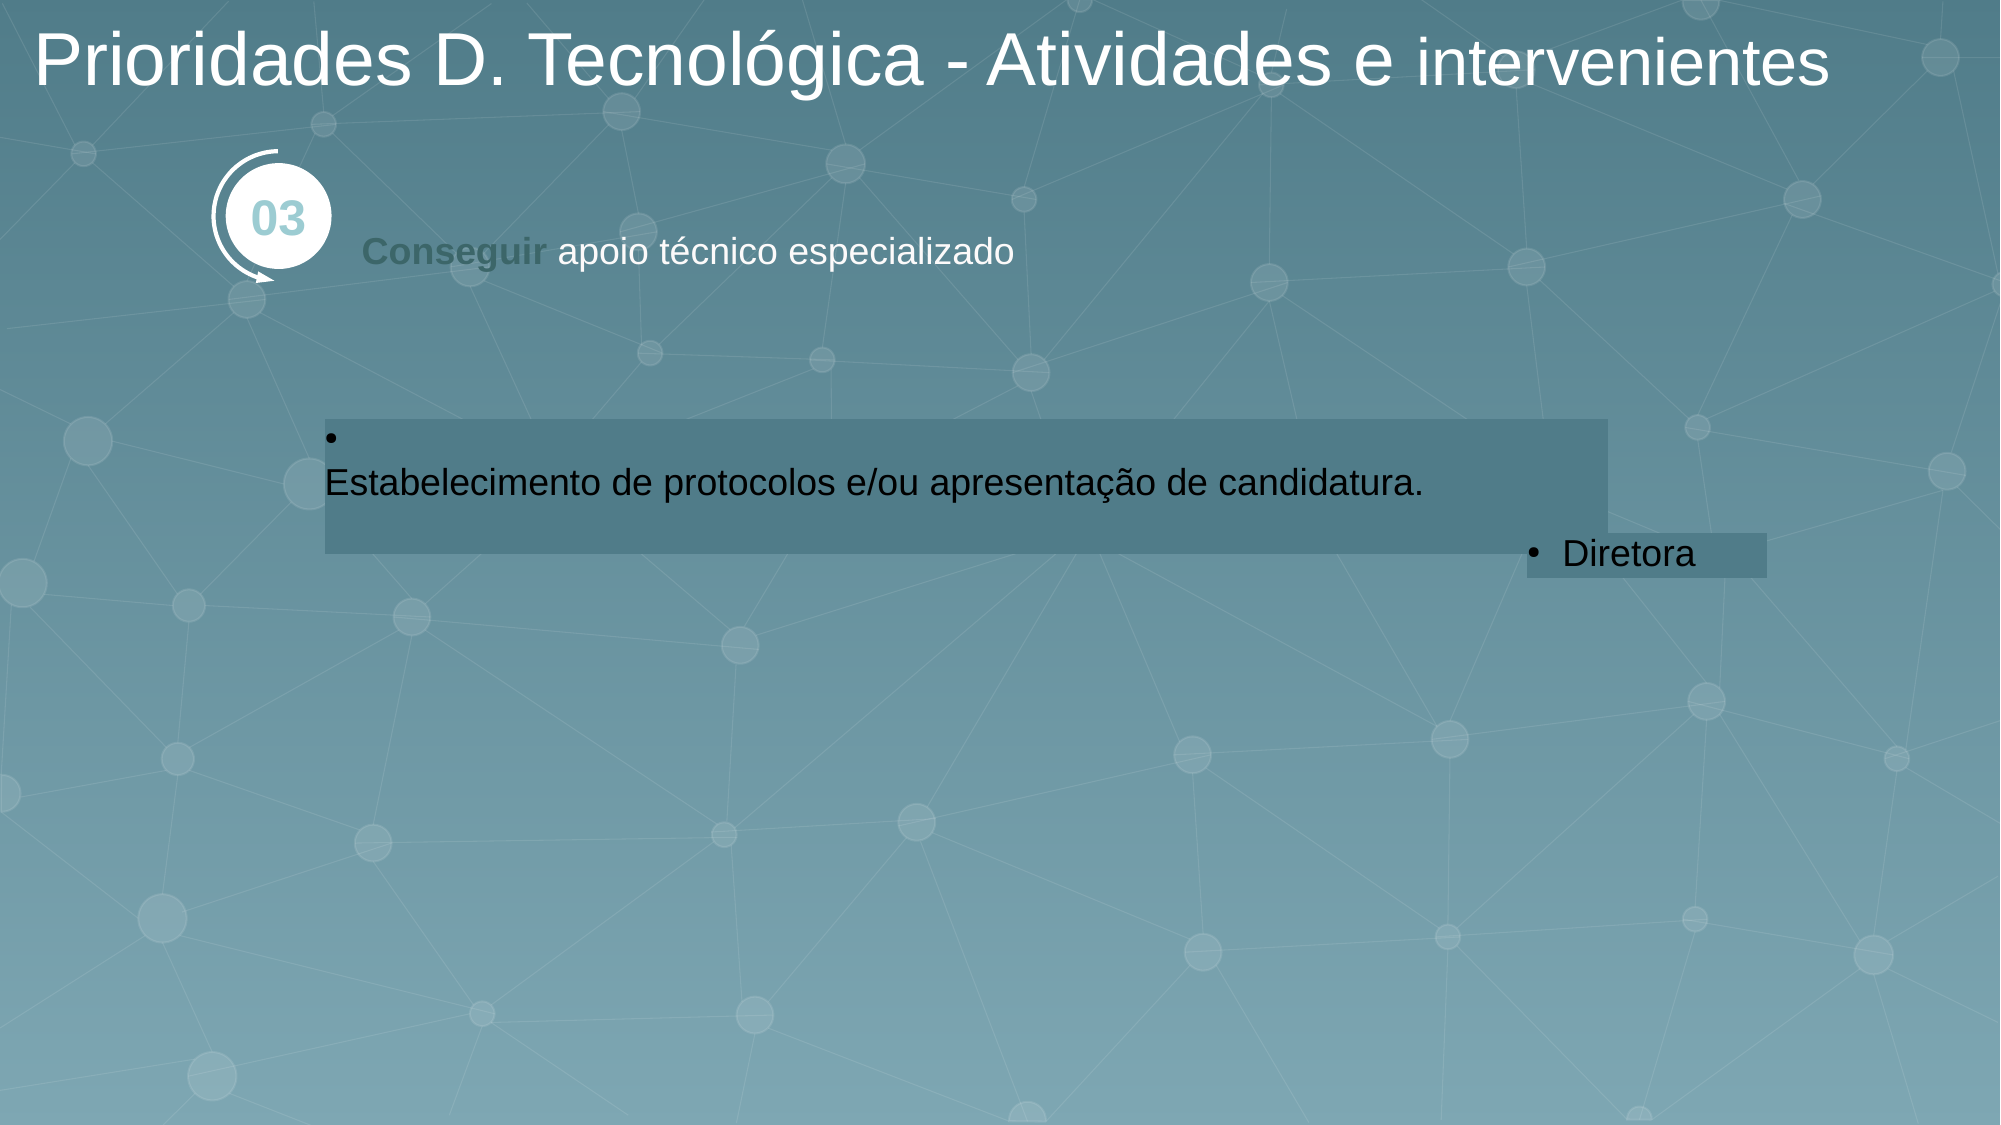

Prioridades D. Tecnológica - Atividades e intervenientes
03
Conseguir apoio técnico especializado
| Estabelecimento de protocolos e/ou apresentação de candidatura. |
| --- |
| Diretora |
| --- |